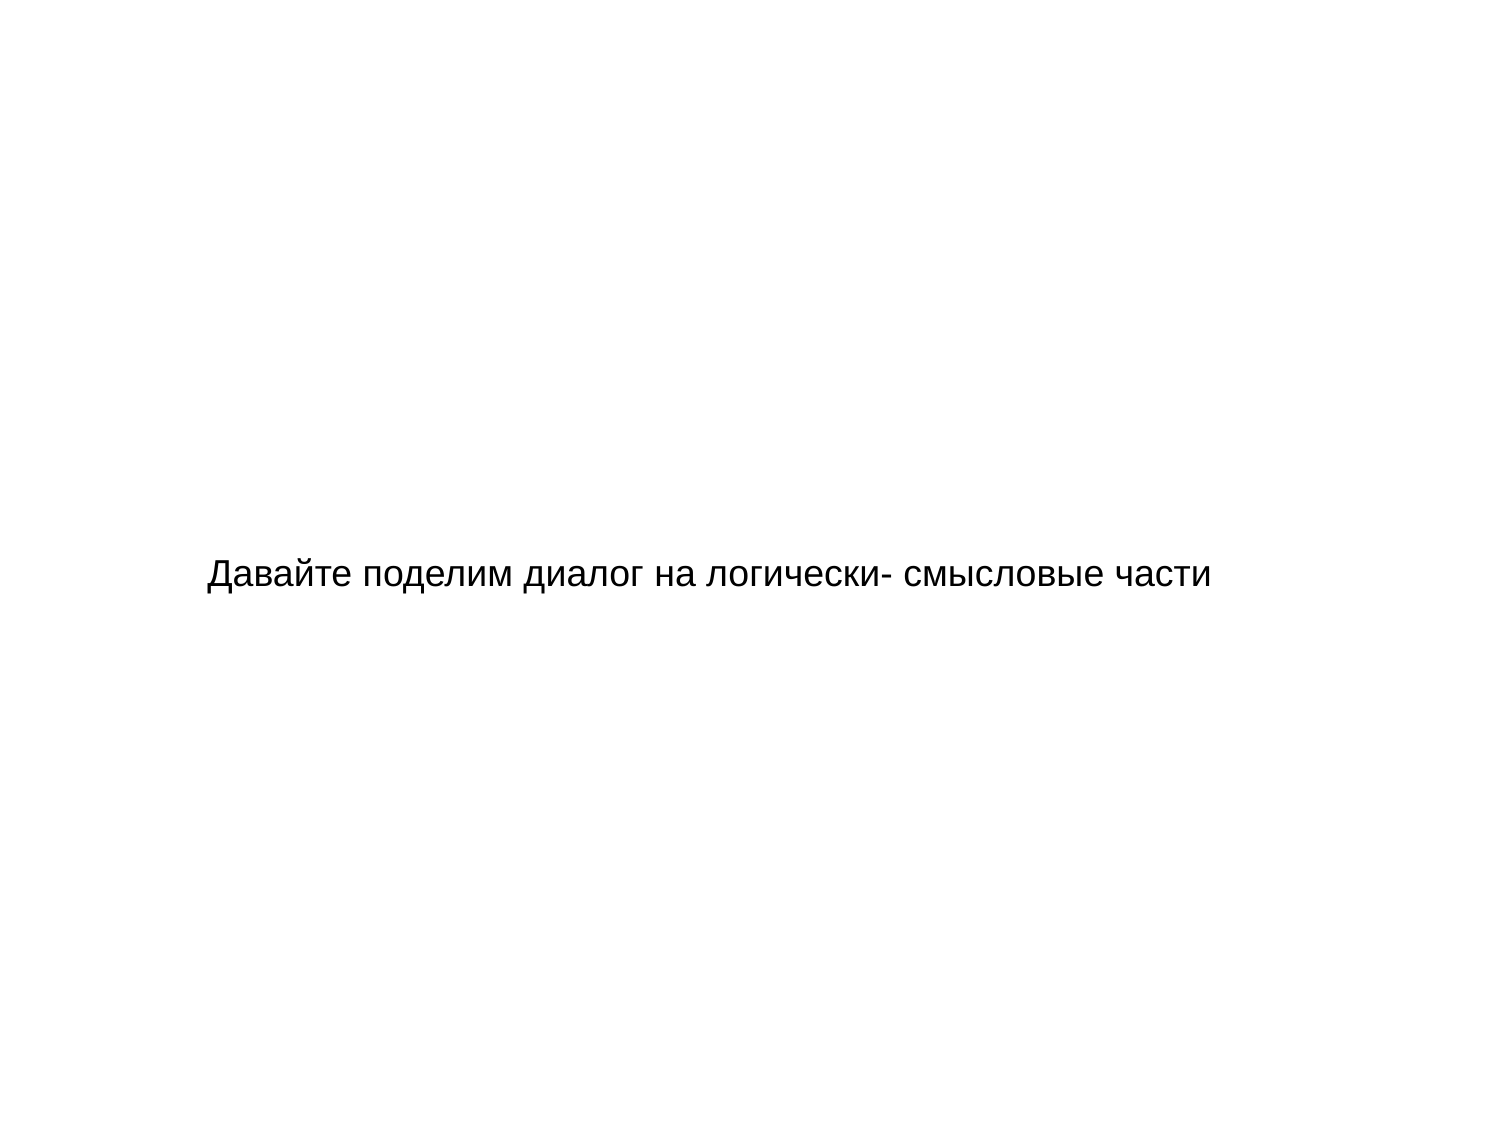

Давайте поделим диалог на логически- смысловые части